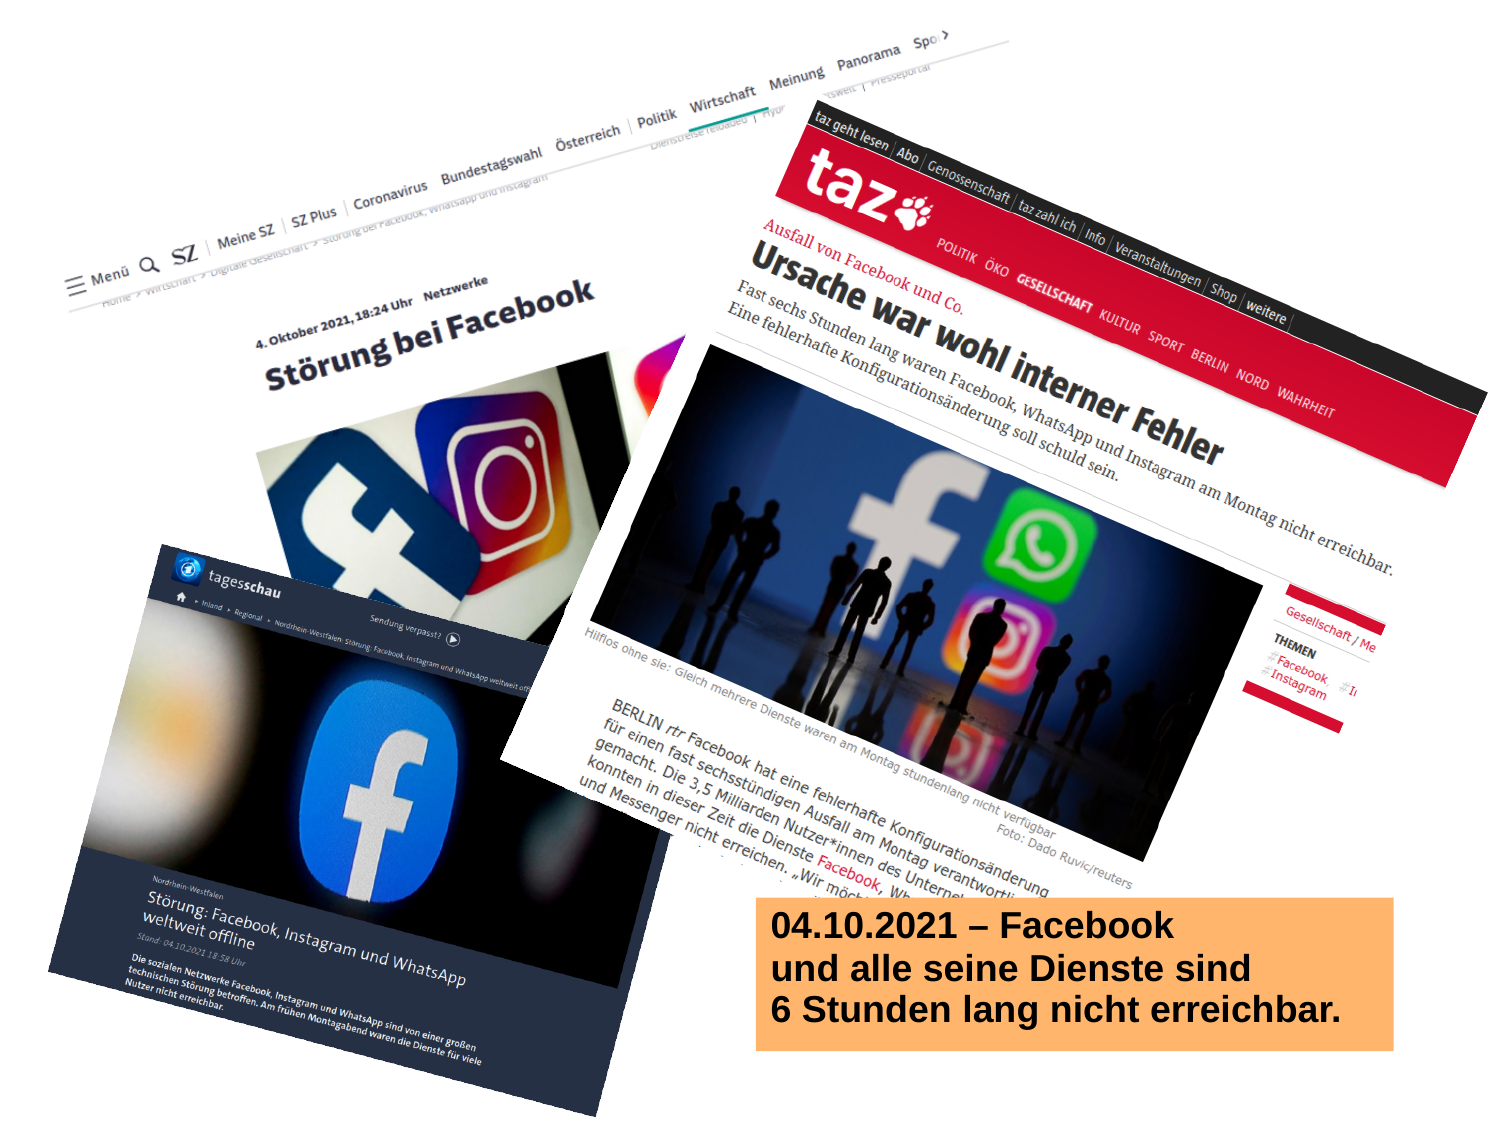

04.10.2021 – Facebook
und alle seine Dienste sind
6 Stunden lang nicht erreichbar.